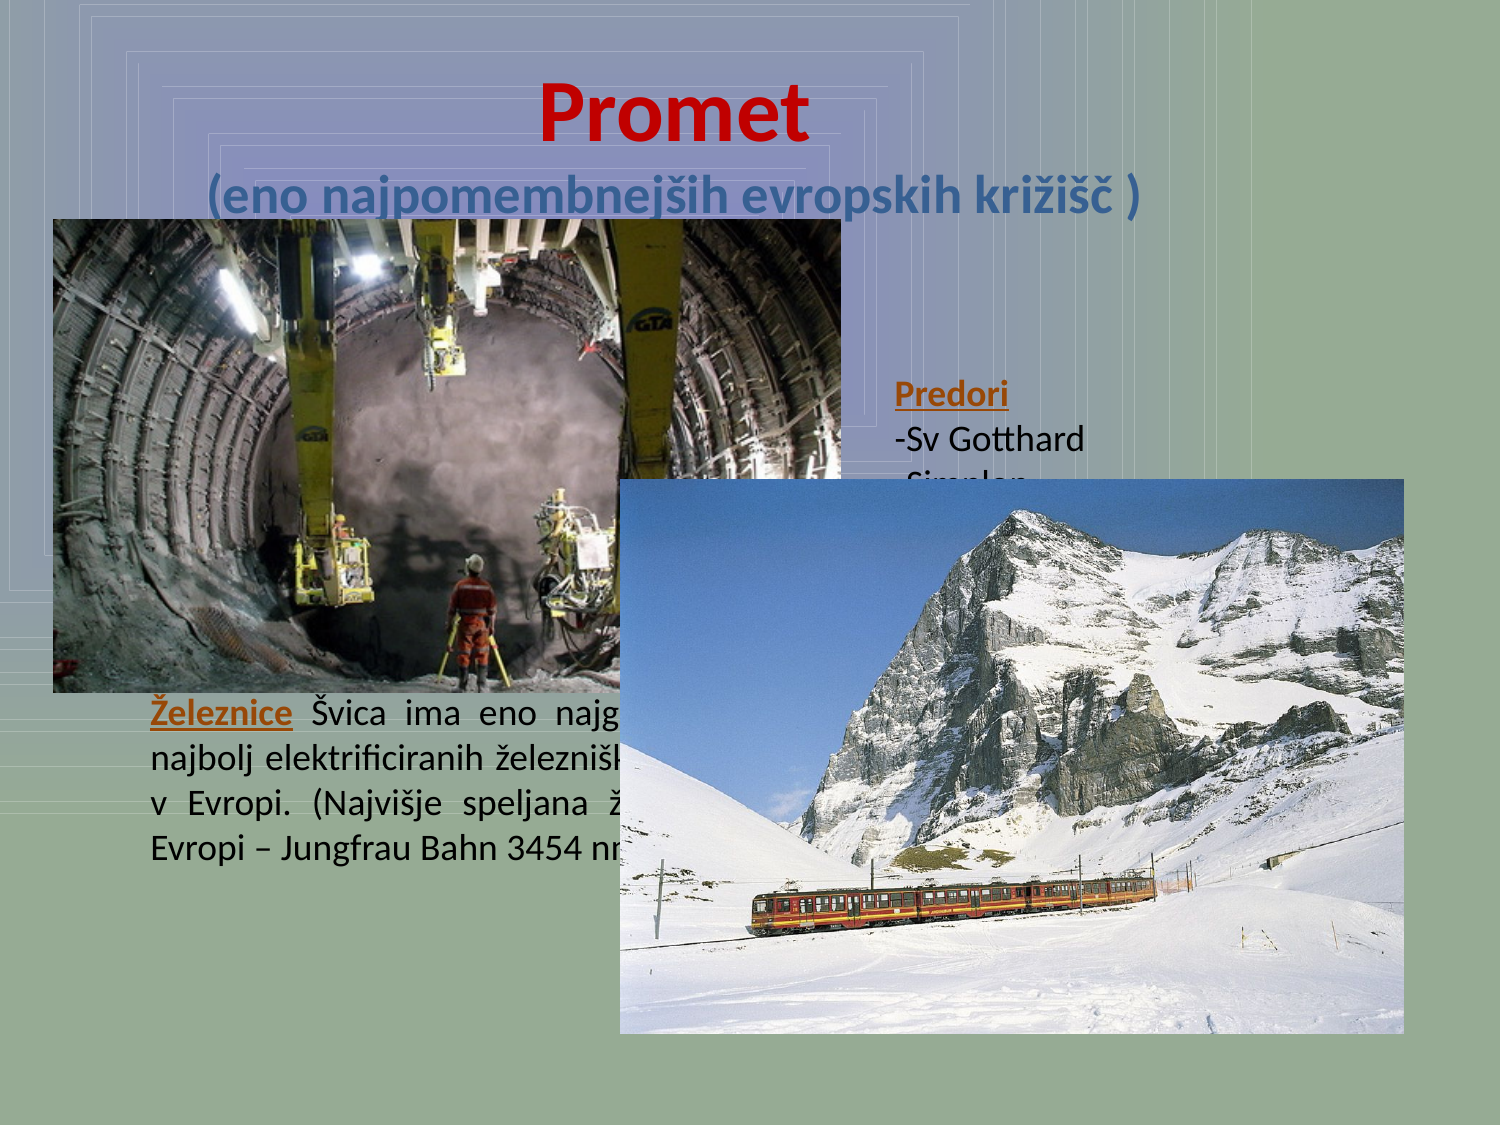

# Promet (eno najpomembnejših evropskih križišč )
Predori
-Sv Gotthard
-Simplon
-Lötschberg
Pomembne prometne poti -Lyon-Dunaj
-Milano-Frankfurt ob Maini
Železnice Švica ima eno najgostejših in najbolj elektrificiranih železniških omrežij v Evropi. (Najvišje speljana železnica v Evropi – Jungfrau Bahn 3454 nm)
Rečno pristanišče
-Basel